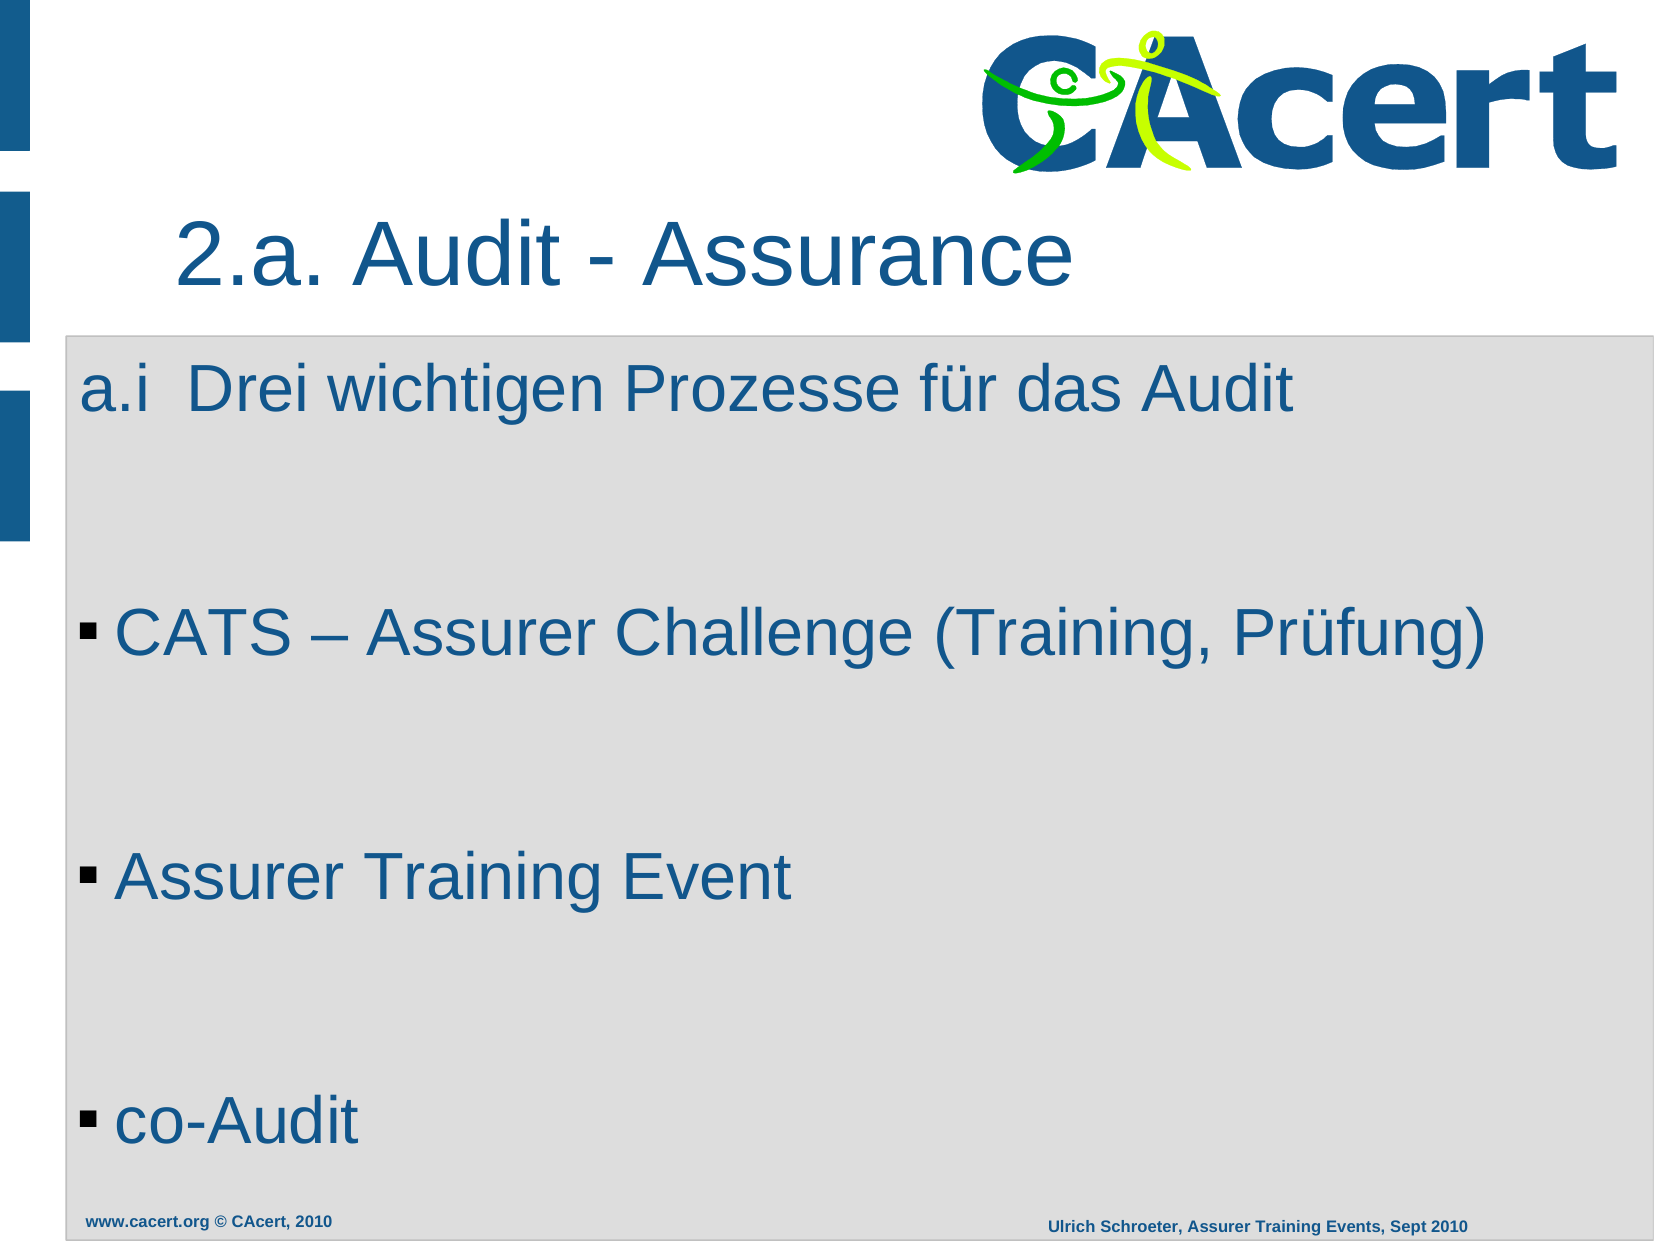

2.a. Audit - Assurance
a.i Drei wichtigen Prozesse für das Audit
 CATS – Assurer Challenge (Training, Prüfung)
 Assurer Training Event
 co-Audit